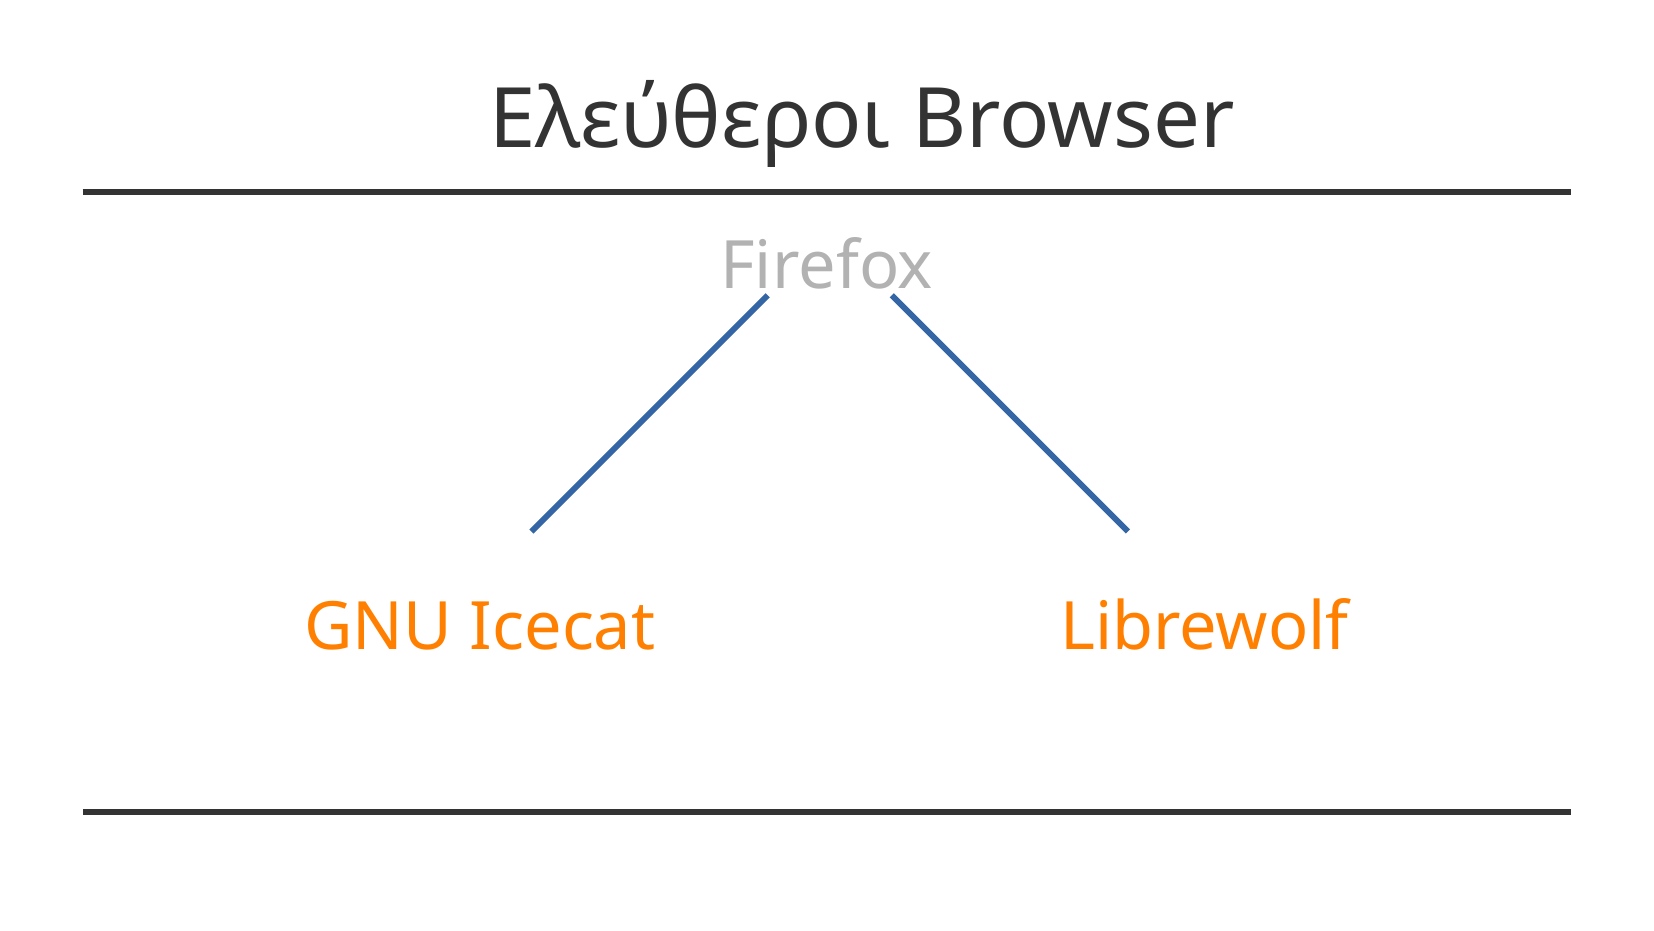

# Ελεύθεροι Browser
Firefox
GNU Icecat						 Librewolf